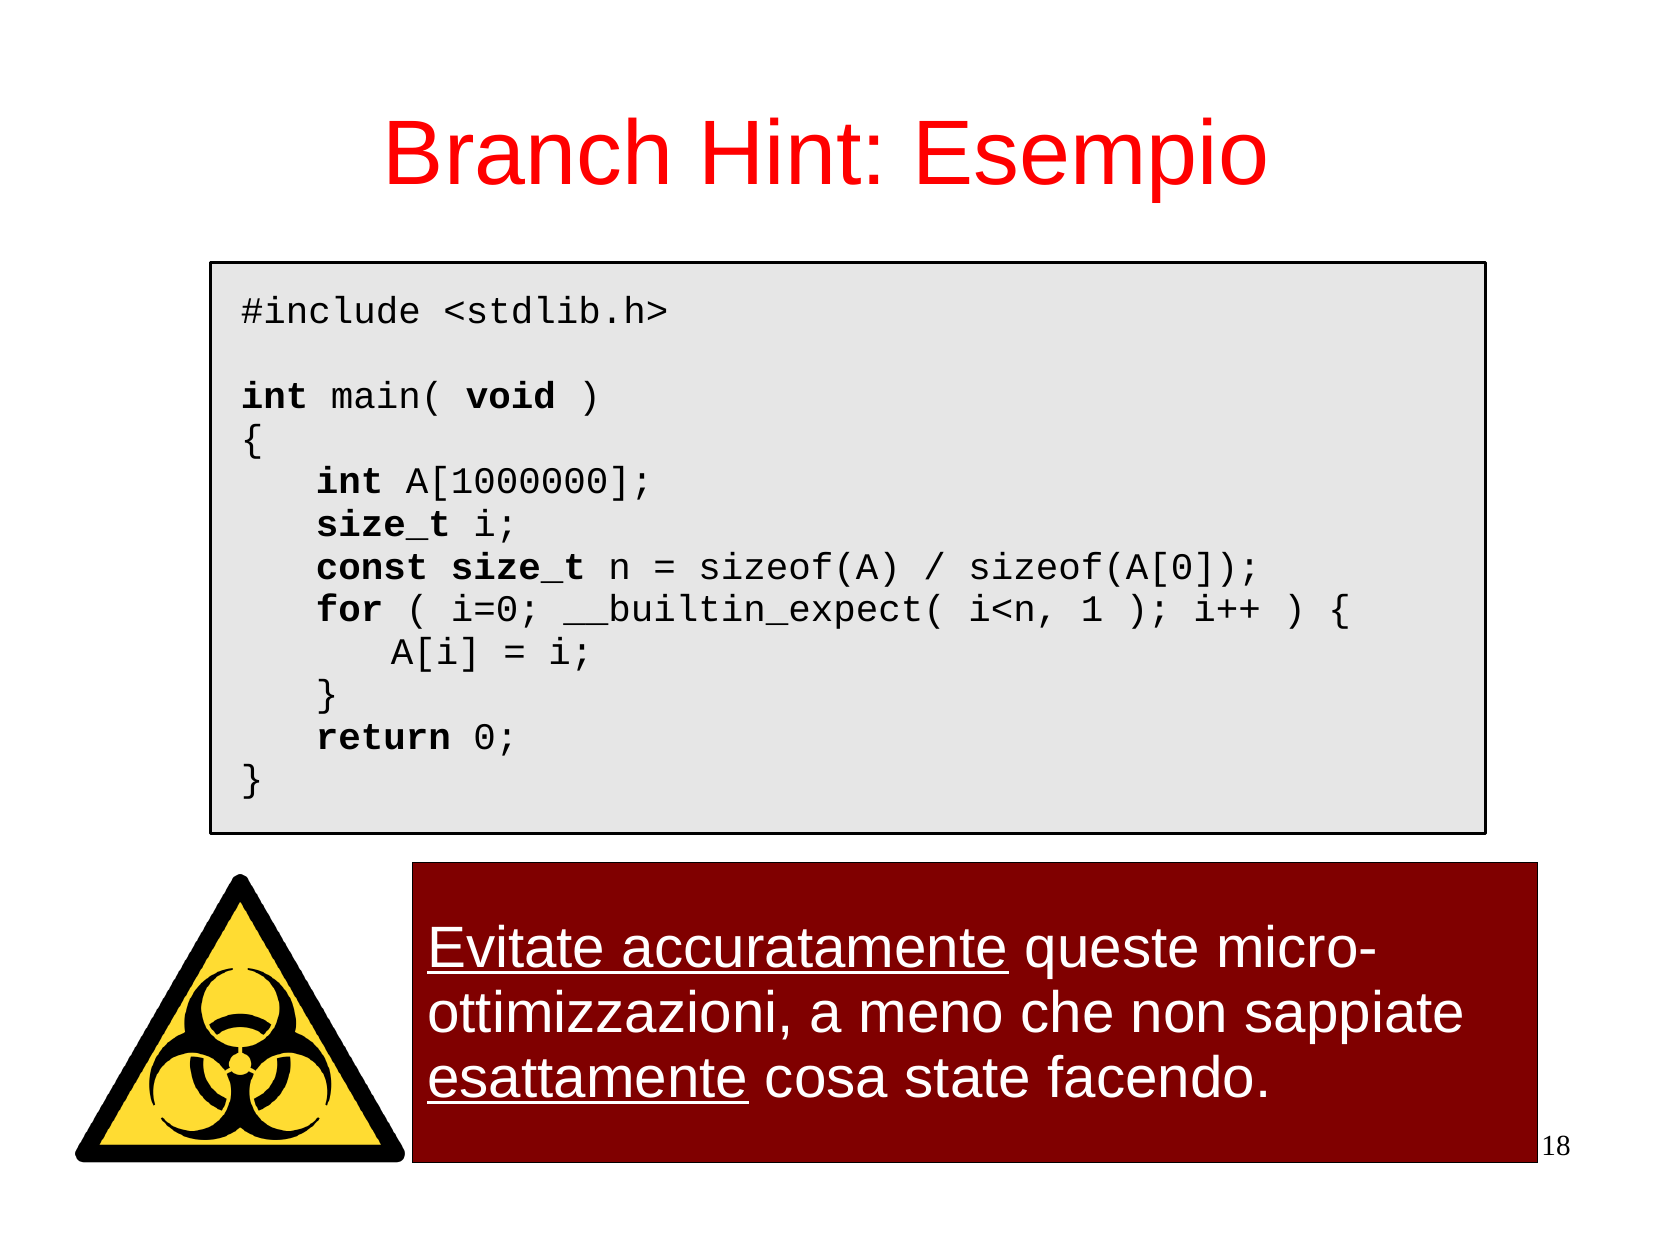

# Branch Hint: Esempio
#include <stdlib.h>
int main( void )
{
	int A[1000000];
	size_t i;
	const size_t n = sizeof(A) / sizeof(A[0]);
	for ( i=0; __builtin_expect( i<n, 1 ); i++ ) {
		A[i] = i;
	}
	return 0;
}
Evitate accuratamente queste micro-ottimizzazioni, a meno che non sappiate esattamente cosa state facendo.
Algoritmi Avanzati--modulo 2
18